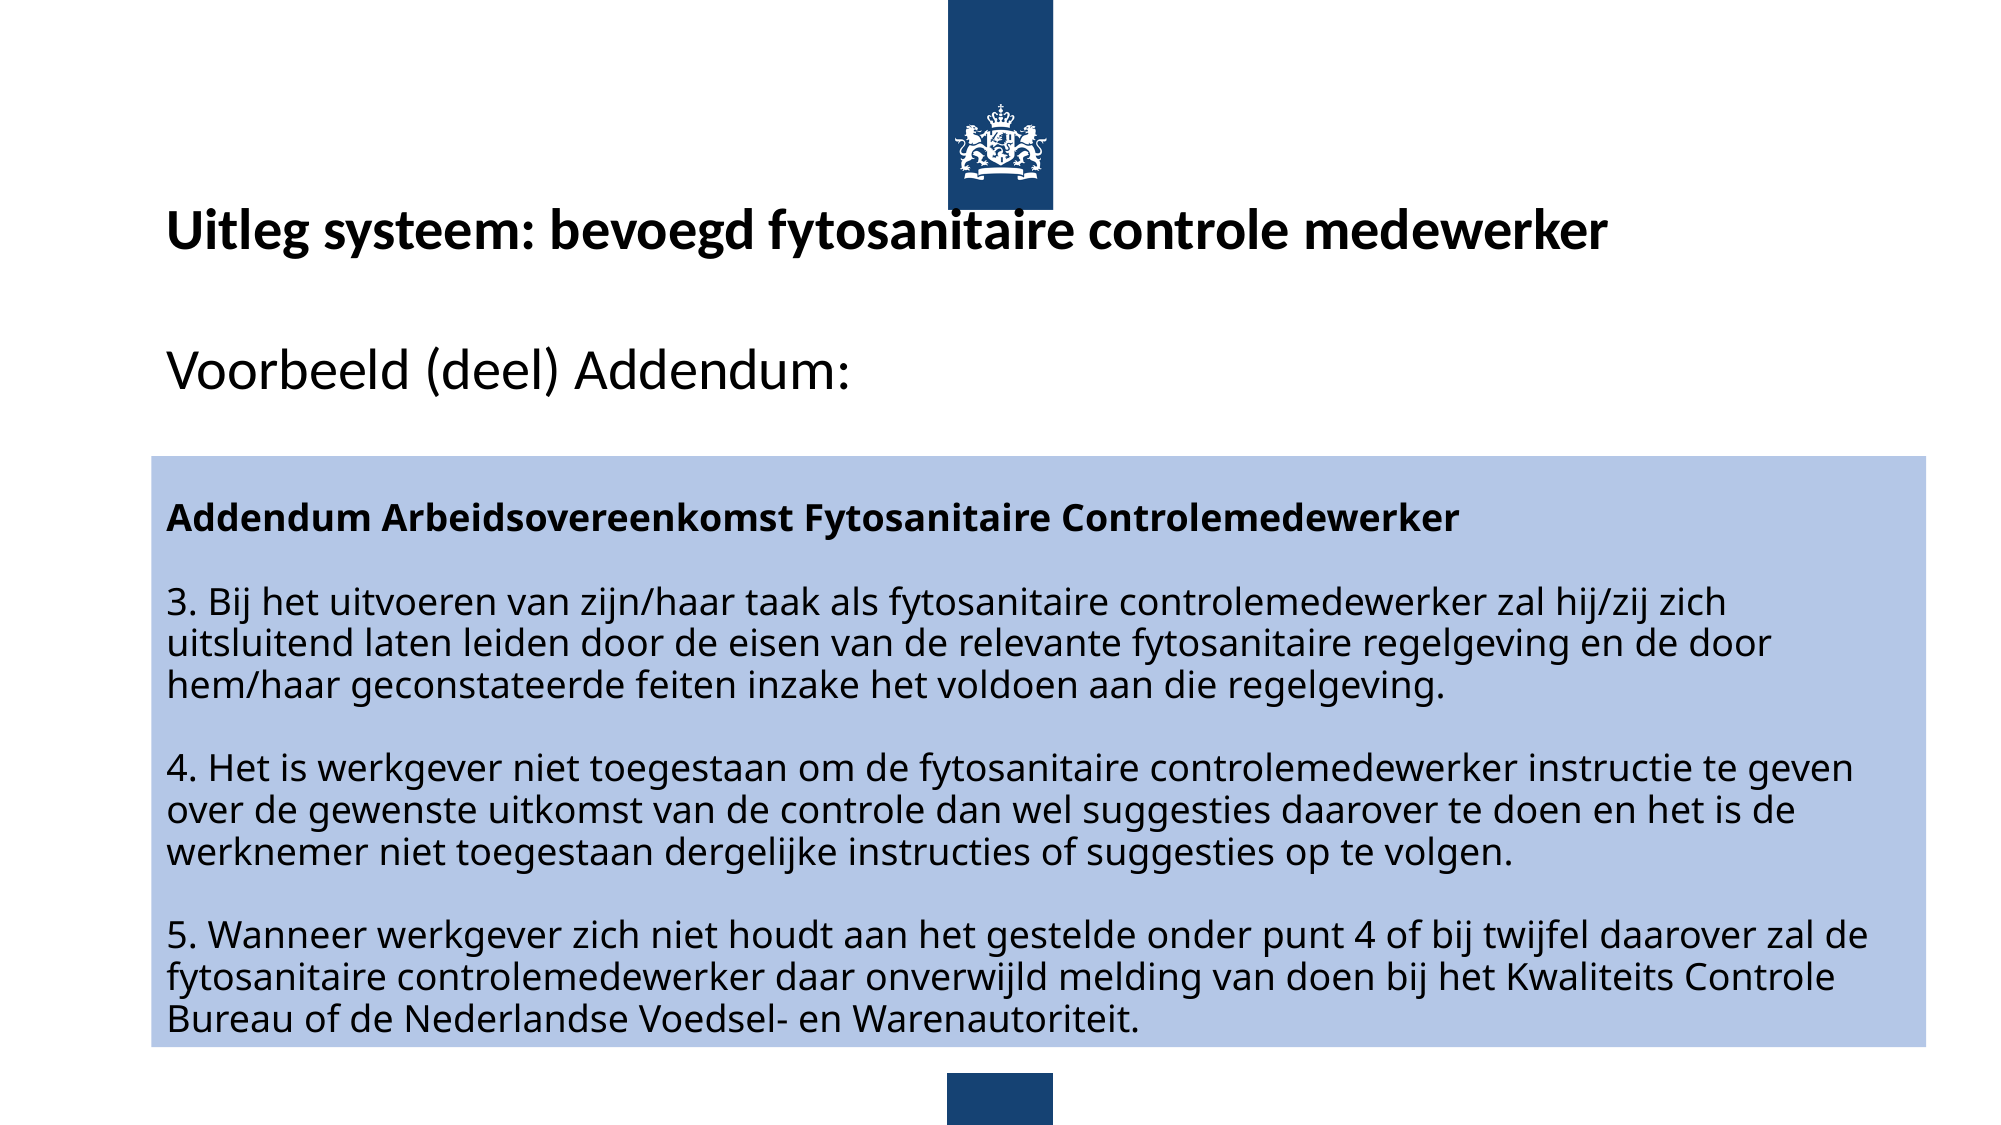

Uitleg systeem: bevoegd fytosanitaire controle medewerker
Voorbeeld (deel) Addendum:
# Addendum Arbeidsovereenkomst Fytosanitaire Controlemedewerker   3. Bij het uitvoeren van zijn/haar taak als fytosanitaire controlemedewerker zal hij/zij zich uitsluitend laten leiden door de eisen van de relevante fytosanitaire regelgeving en de door hem/haar geconstateerde feiten inzake het voldoen aan die regelgeving.   4. Het is werkgever niet toegestaan om de fytosanitaire controlemedewerker instructie te geven over de gewenste uitkomst van de controle dan wel suggesties daarover te doen en het is de werknemer niet toegestaan dergelijke instructies of suggesties op te volgen.   5. Wanneer werkgever zich niet houdt aan het gestelde onder punt 4 of bij twijfel daarover zal de fytosanitaire controlemedewerker daar onverwijld melding van doen bij het Kwaliteits Controle Bureau of de Nederlandse Voedsel- en Warenautoriteit.